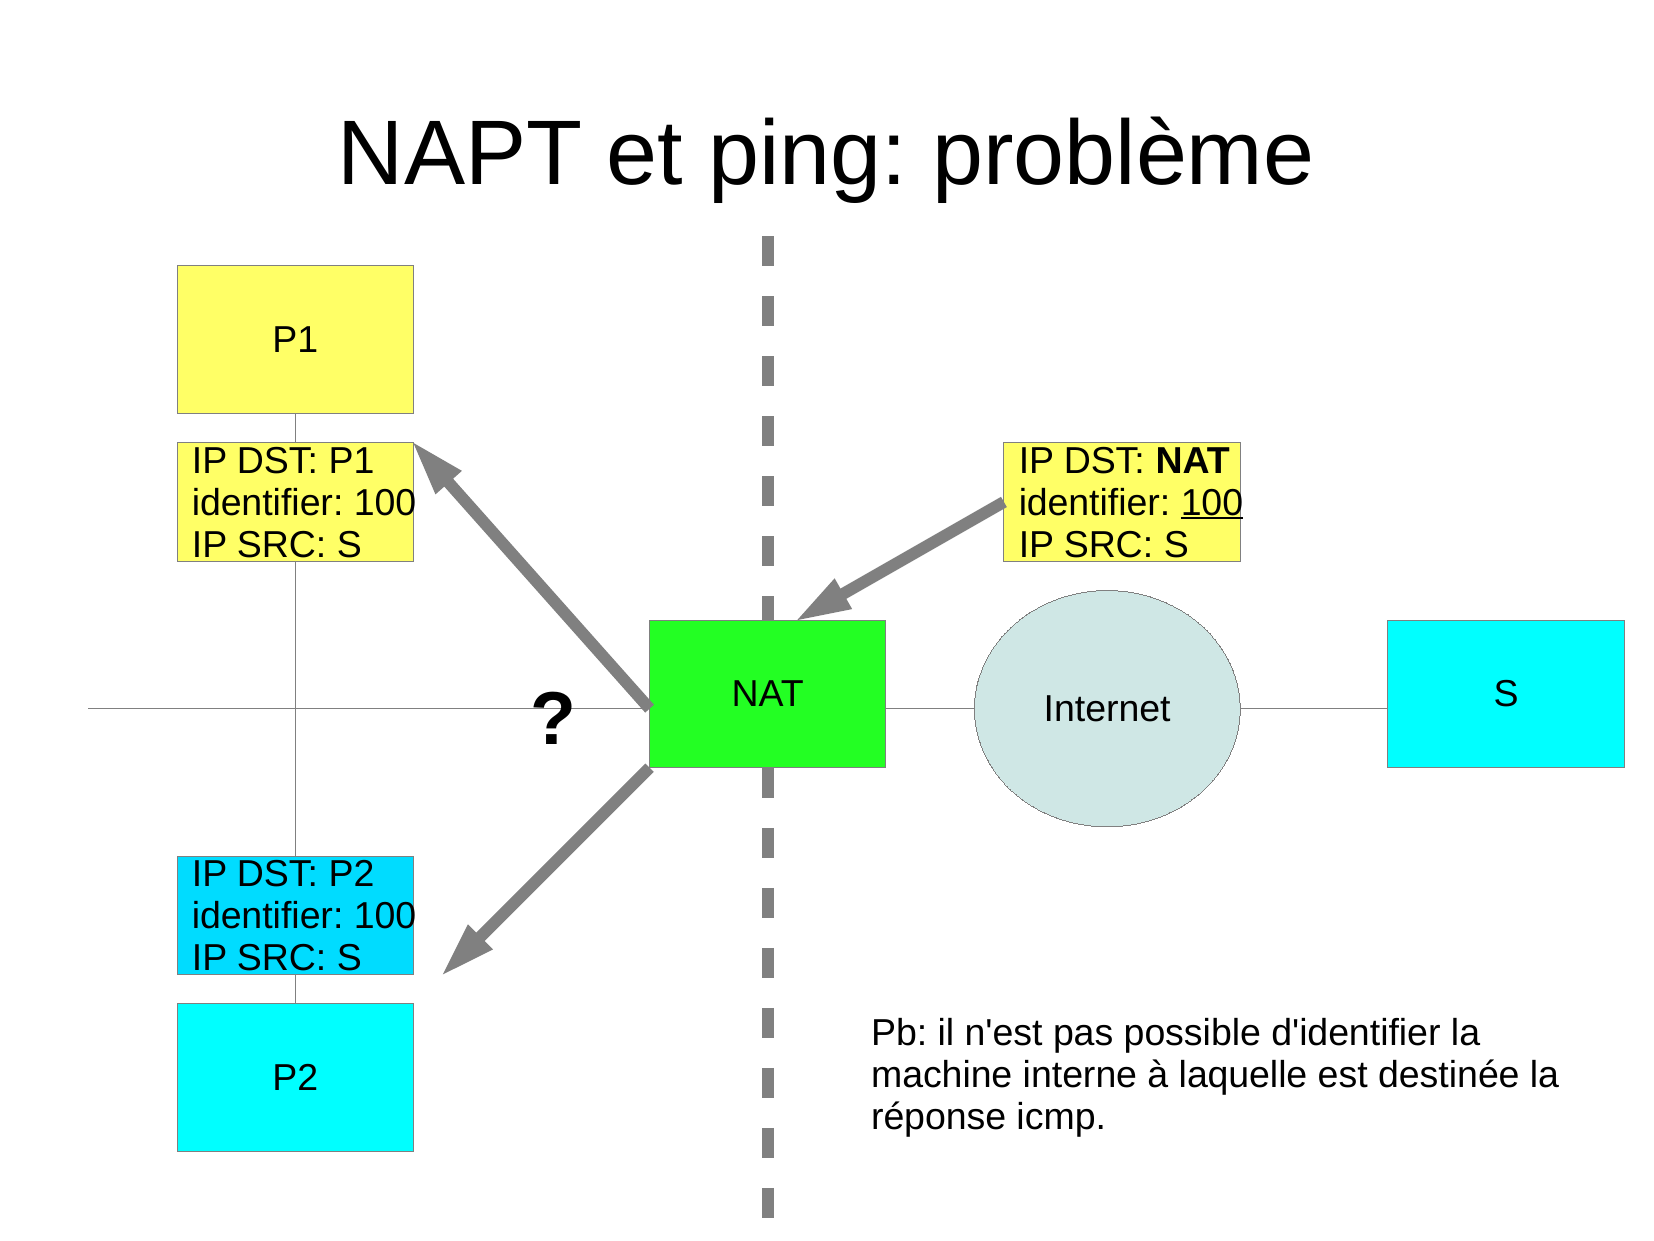

# NAPT et ping: problème
P1
IP DST: P1
identifier: 100
IP SRC: S
IP DST: NAT
identifier: 100
IP SRC: S
Internet
NAT
S
?
IP DST: P2
identifier: 100
IP SRC: S
P2
Pb: il n'est pas possible d'identifier la machine interne à laquelle est destinée la réponse icmp.